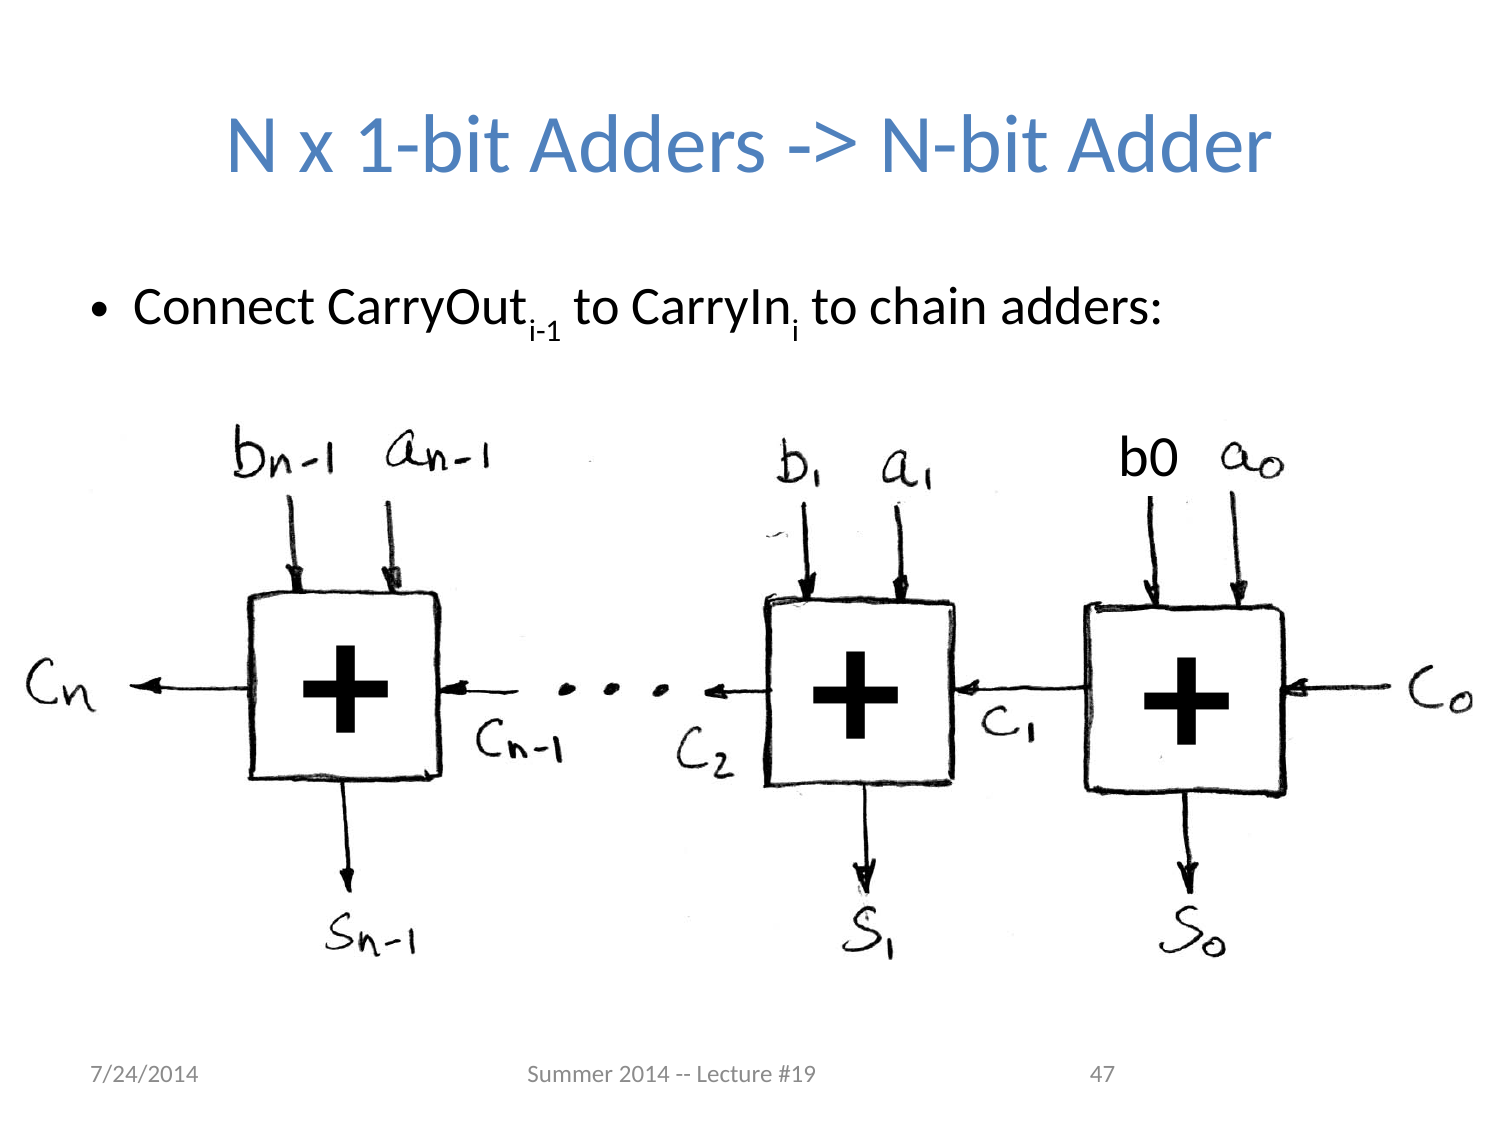

# N x 1-bit Adders -> N-bit Adder
 Connect CarryOuti-1 to CarryIni to chain adders:
b0
+
+
+
7/24/2014
Summer 2014 -- Lecture #19